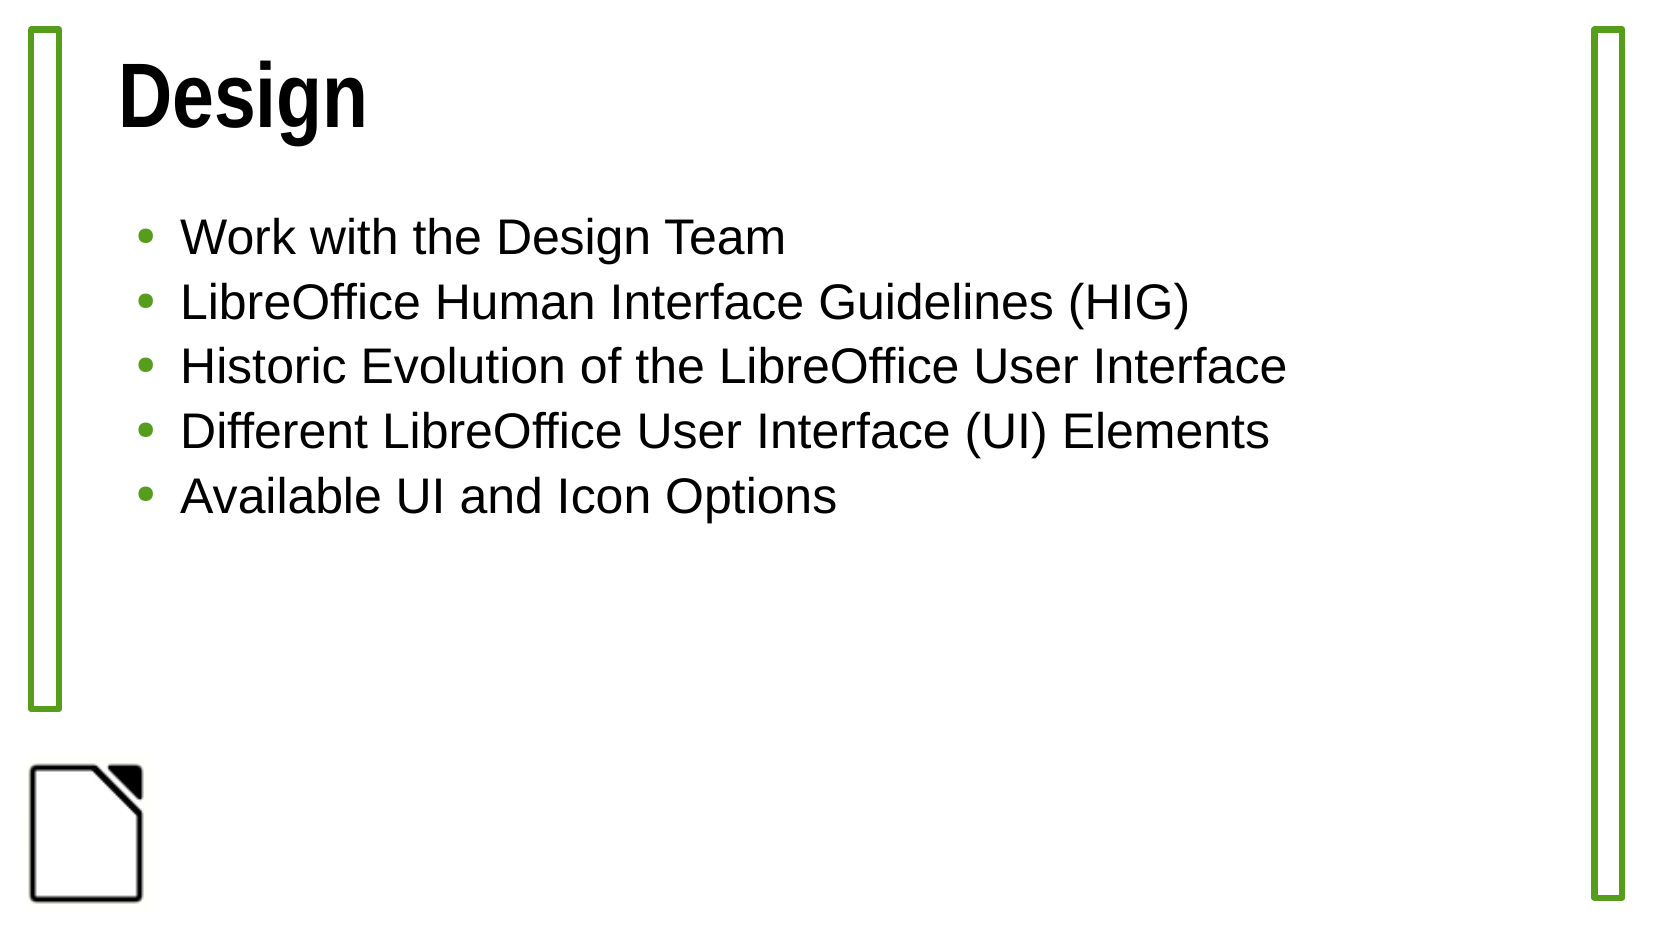

# Design
Work with the Design Team
LibreOffice Human Interface Guidelines (HIG)
Historic Evolution of the LibreOffice User Interface
Different LibreOffice User Interface (UI) Elements
Available UI and Icon Options